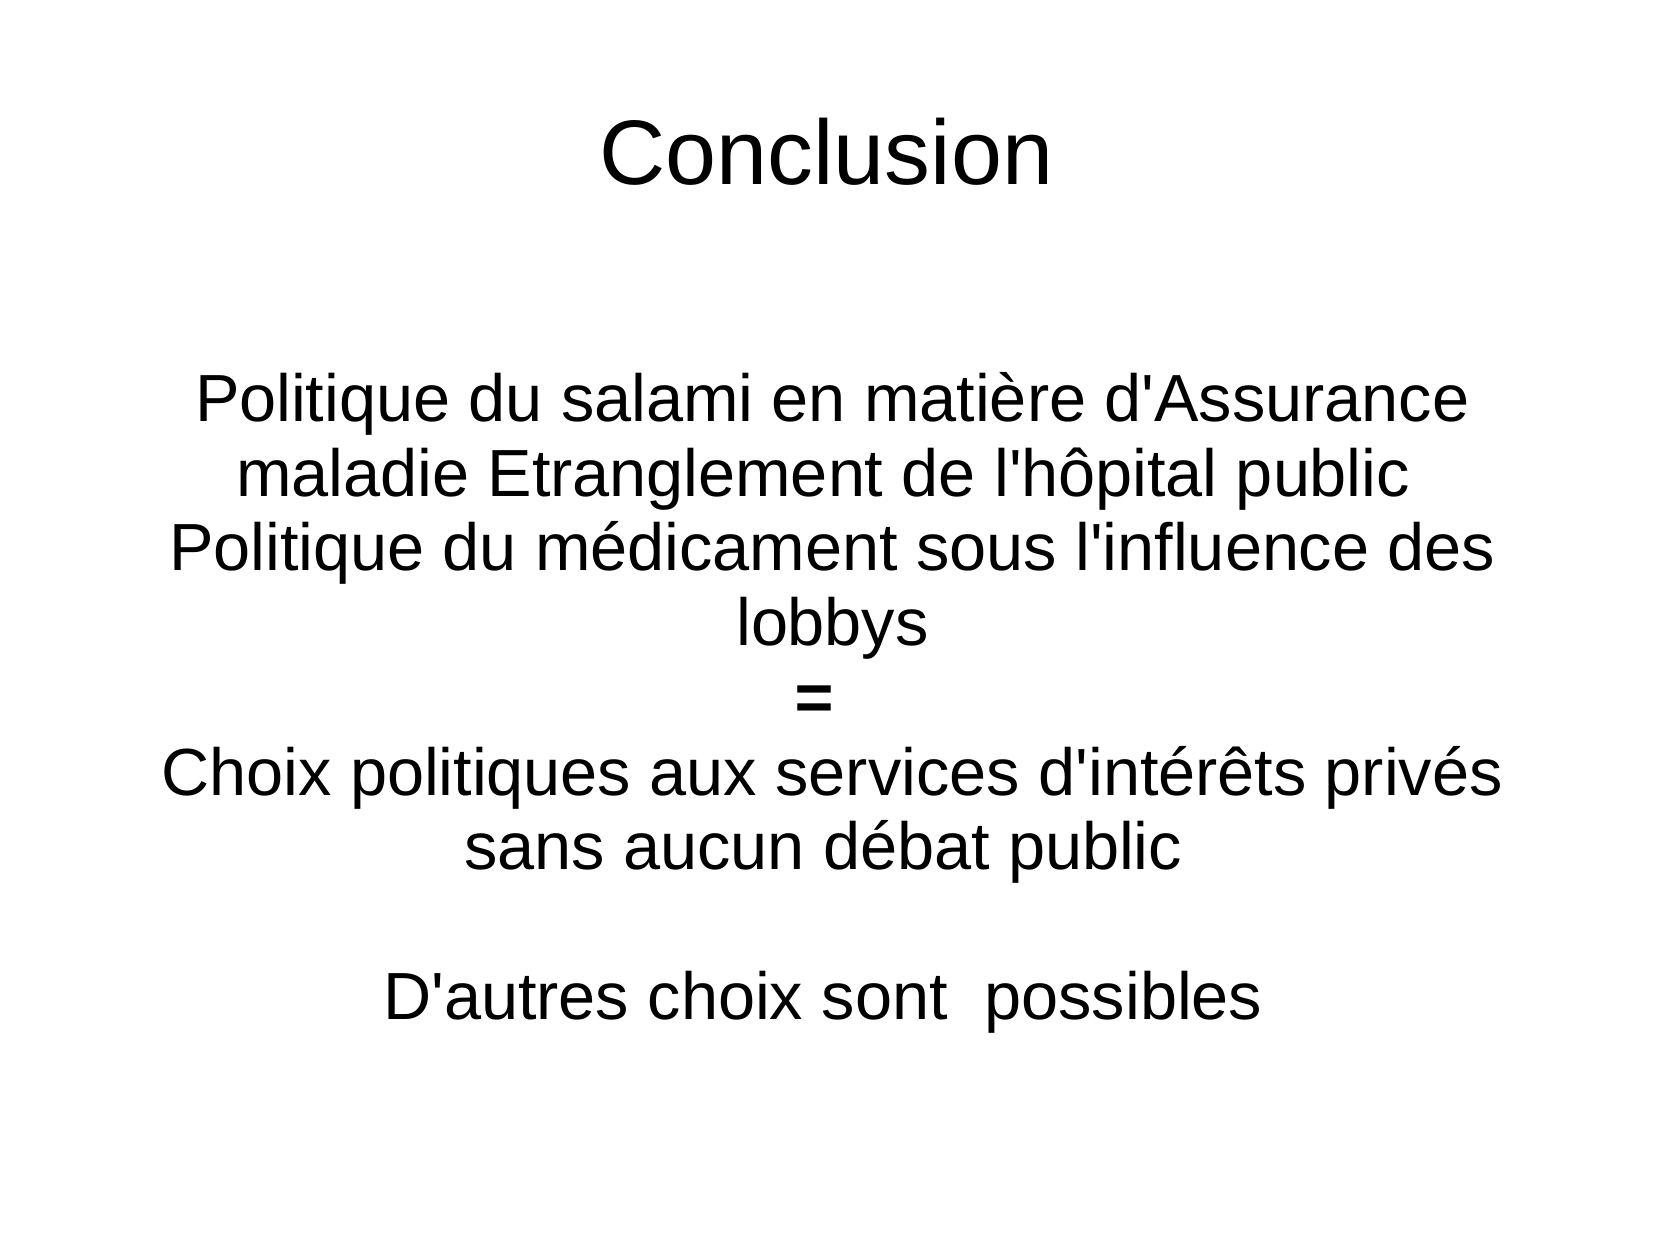

# Conclusion
Politique du salami en matière d'Assurance maladie Etranglement de l'hôpital public
Politique du médicament sous l'influence des lobbys
=
Choix politiques aux services d'intérêts privés sans aucun débat public
D'autres choix sont possibles